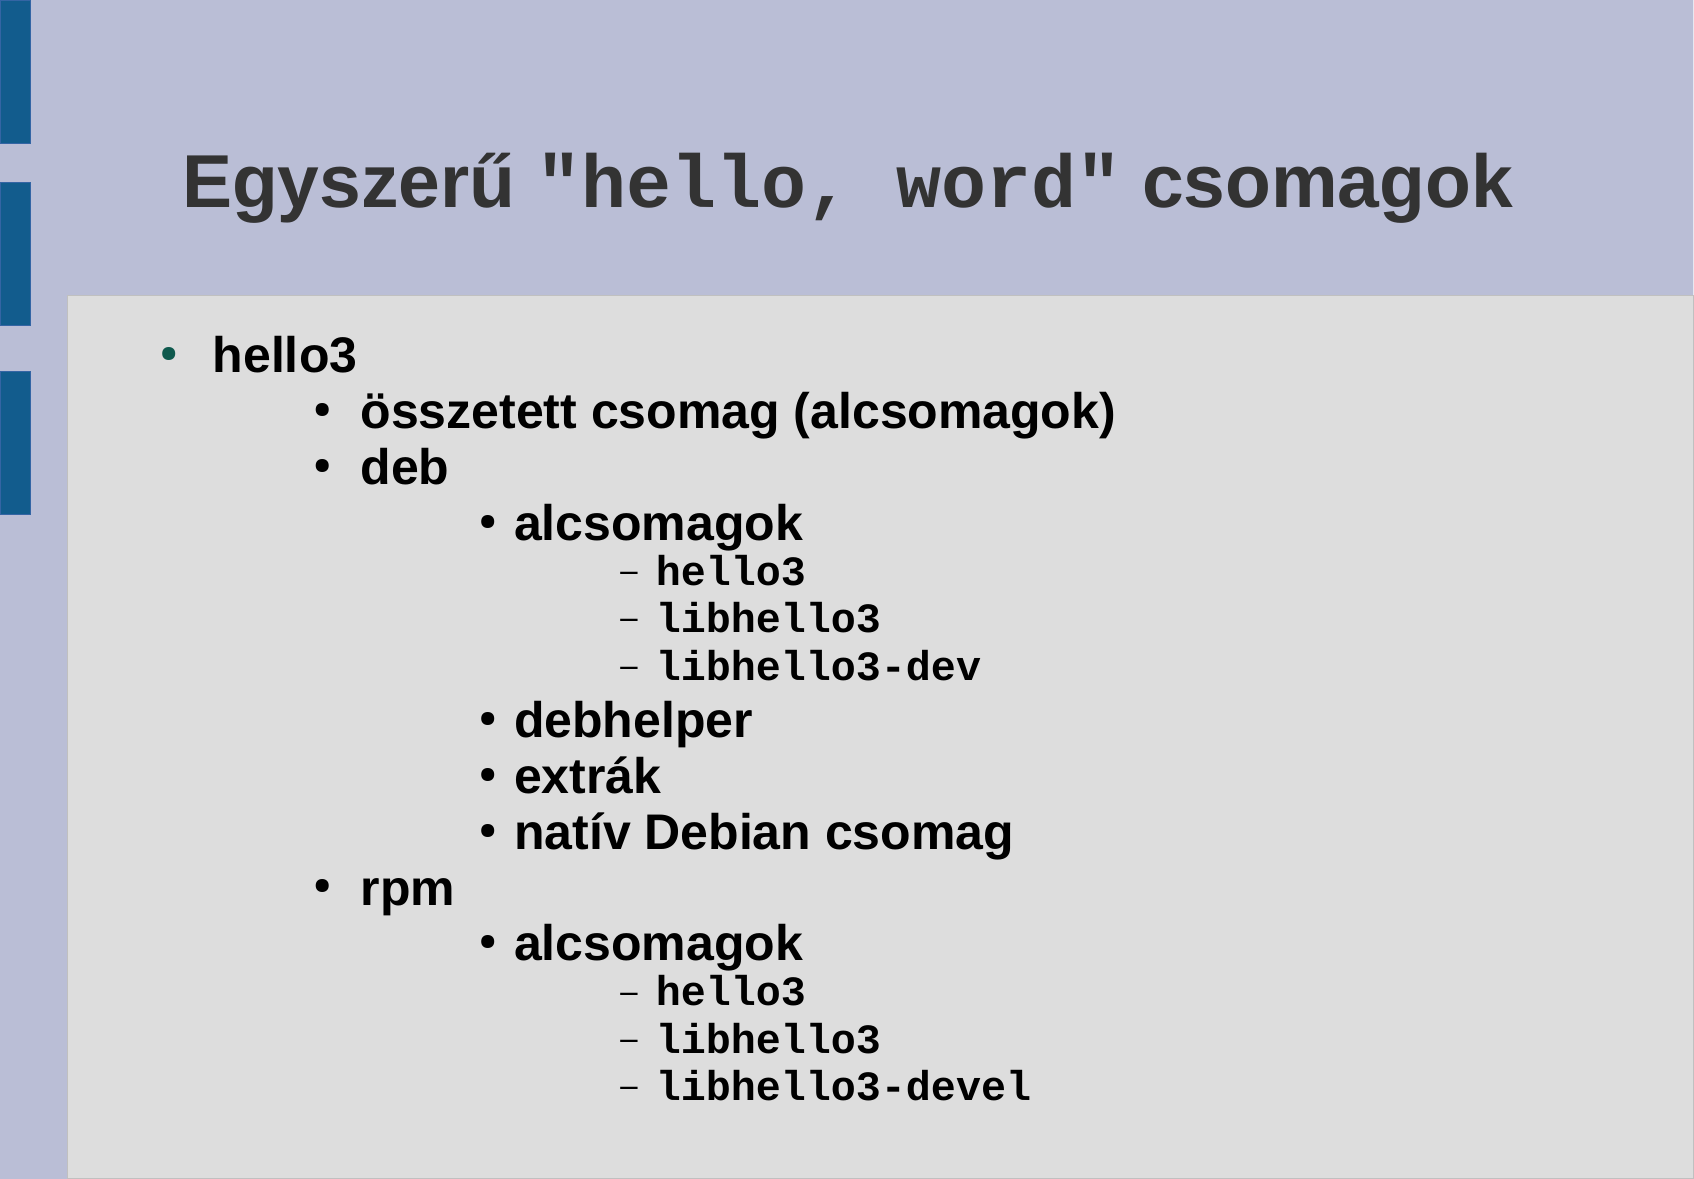

# Egyszerű "hello, word" csomagok
hello3
összetett csomag (alcsomagok)
deb
alcsomagok
hello3
libhello3
libhello3-dev
debhelper
extrák
natív Debian csomag
rpm
alcsomagok
hello3
libhello3
libhello3-devel